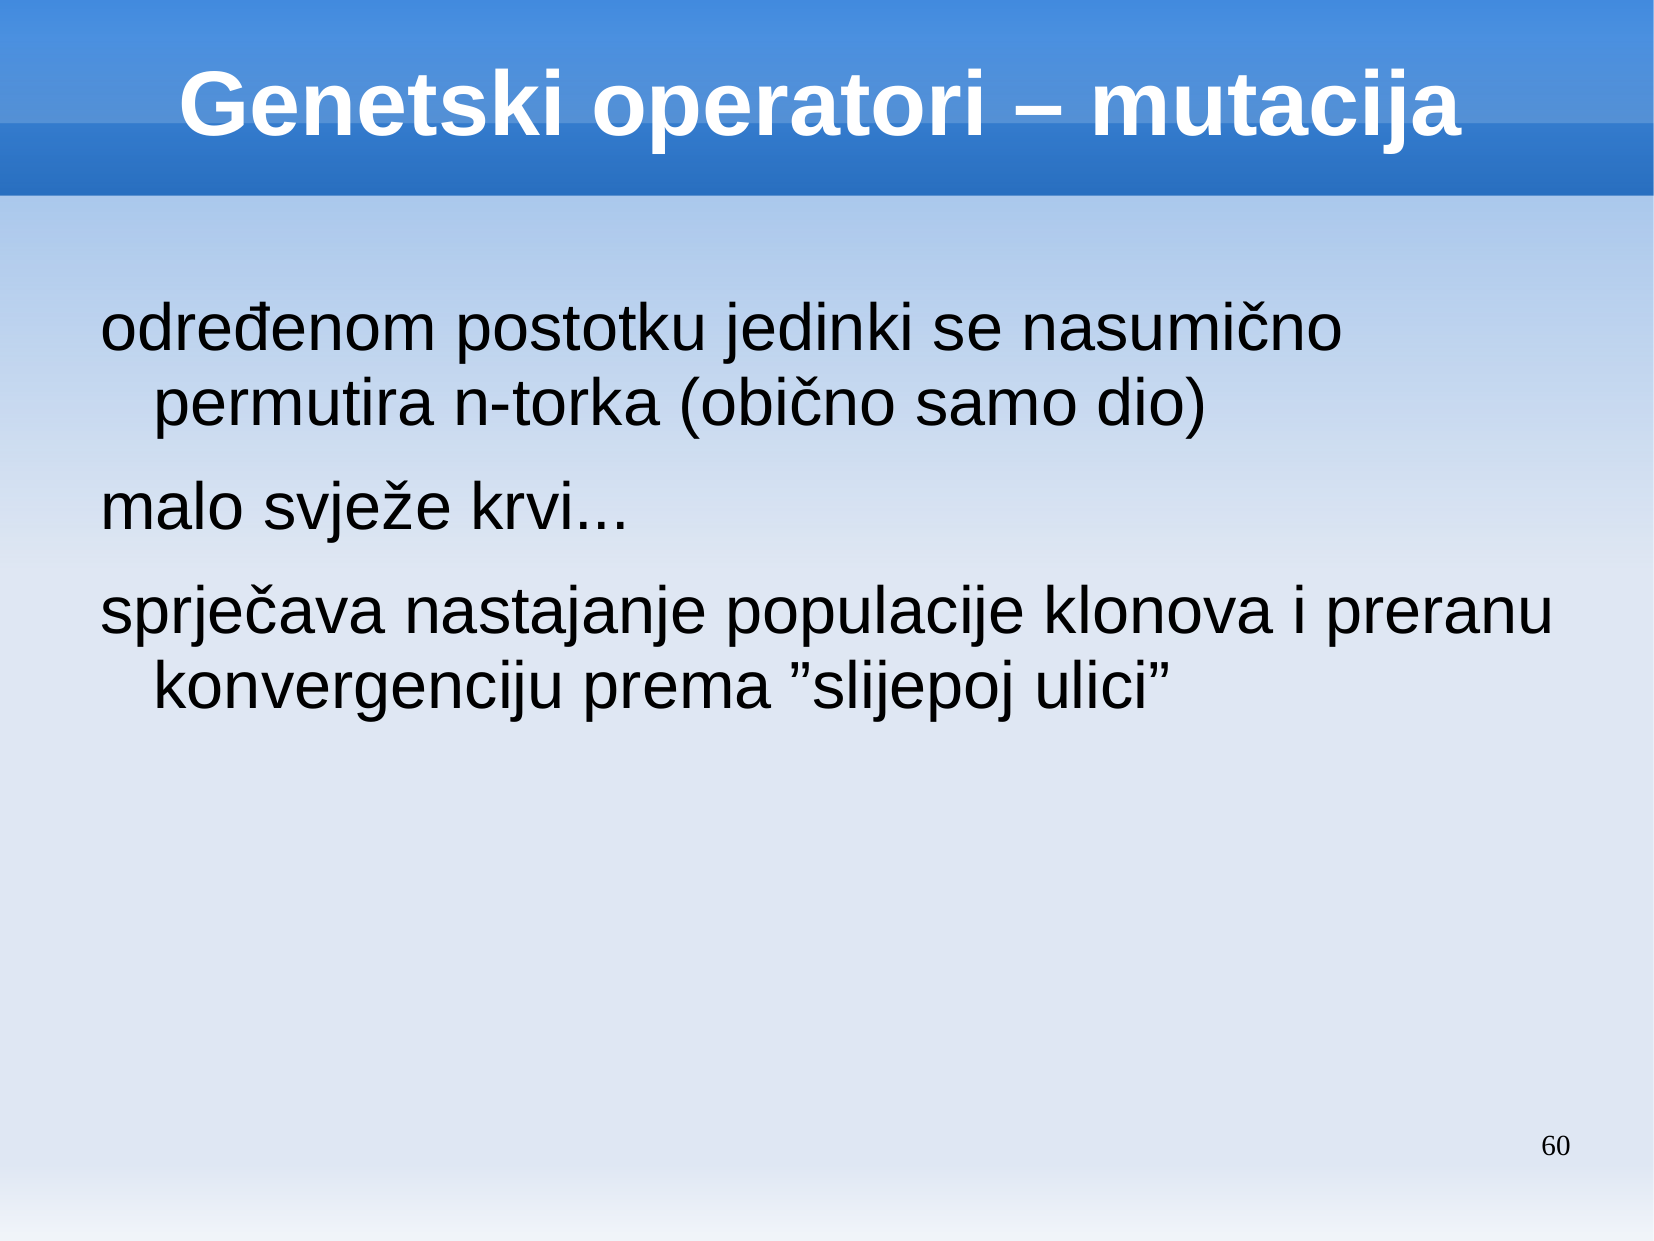

# Genetski operatori – mutacija
određenom postotku jedinki se nasumično permutira n-torka (obično samo dio)
malo svježe krvi...
sprječava nastajanje populacije klonova i preranu konvergenciju prema ”slijepoj ulici”
60